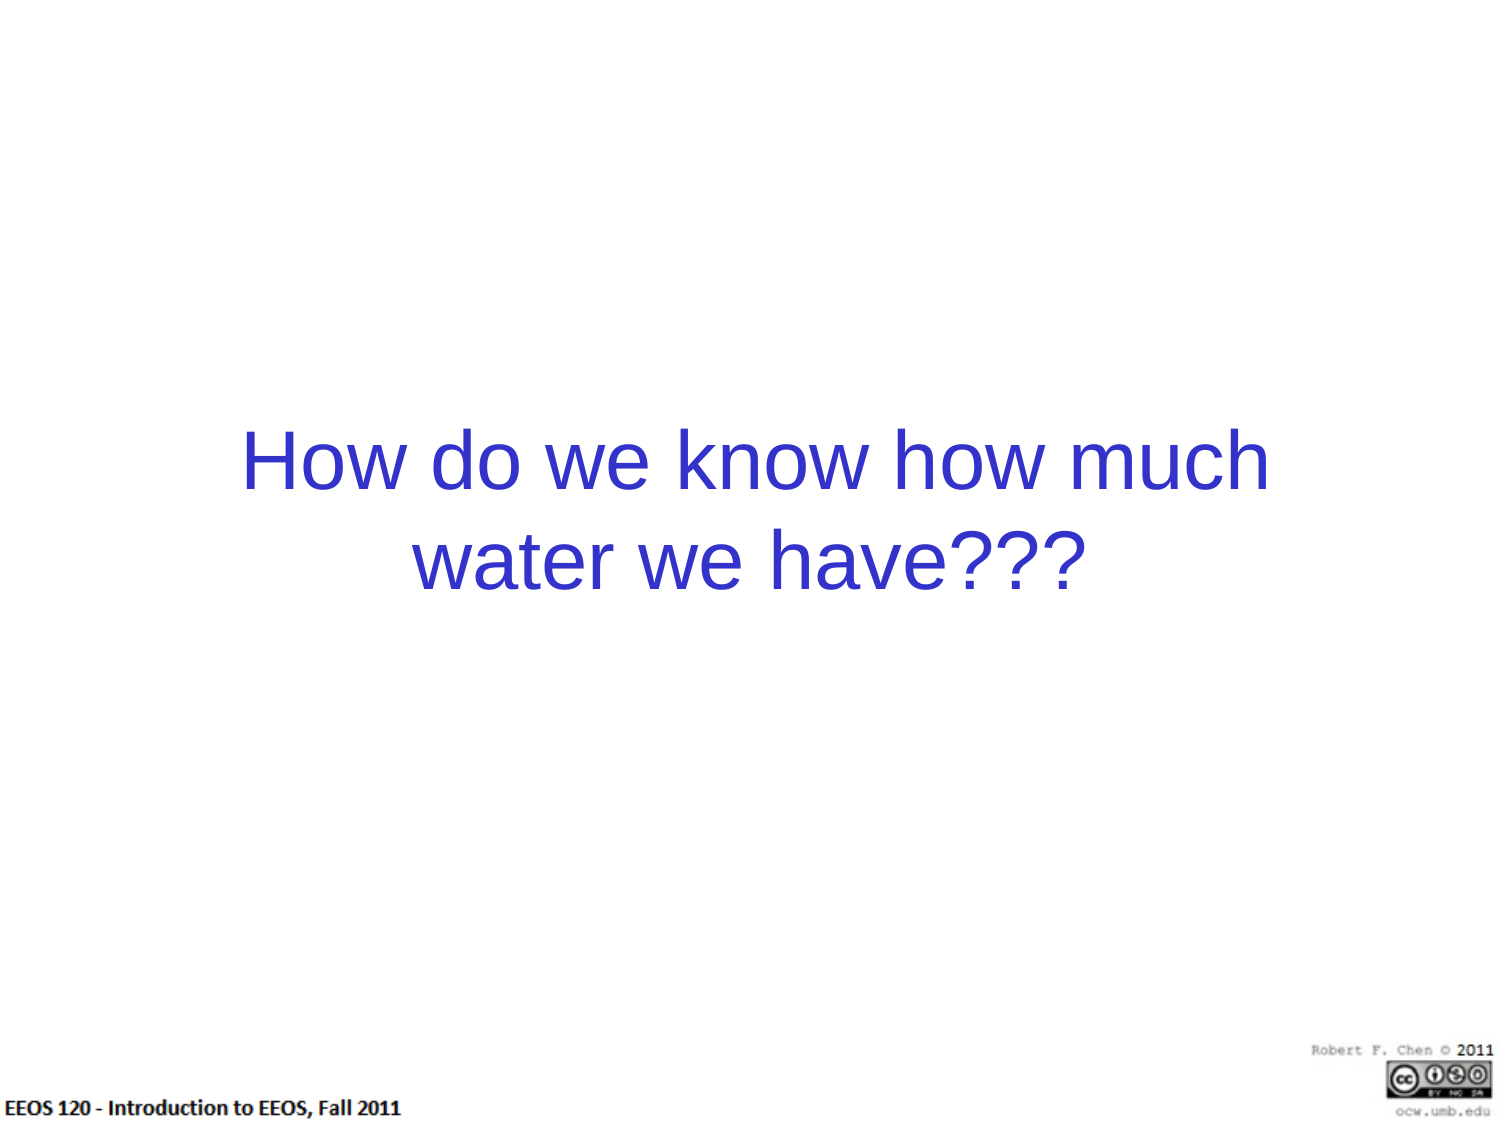

# How do we know how much water we have???